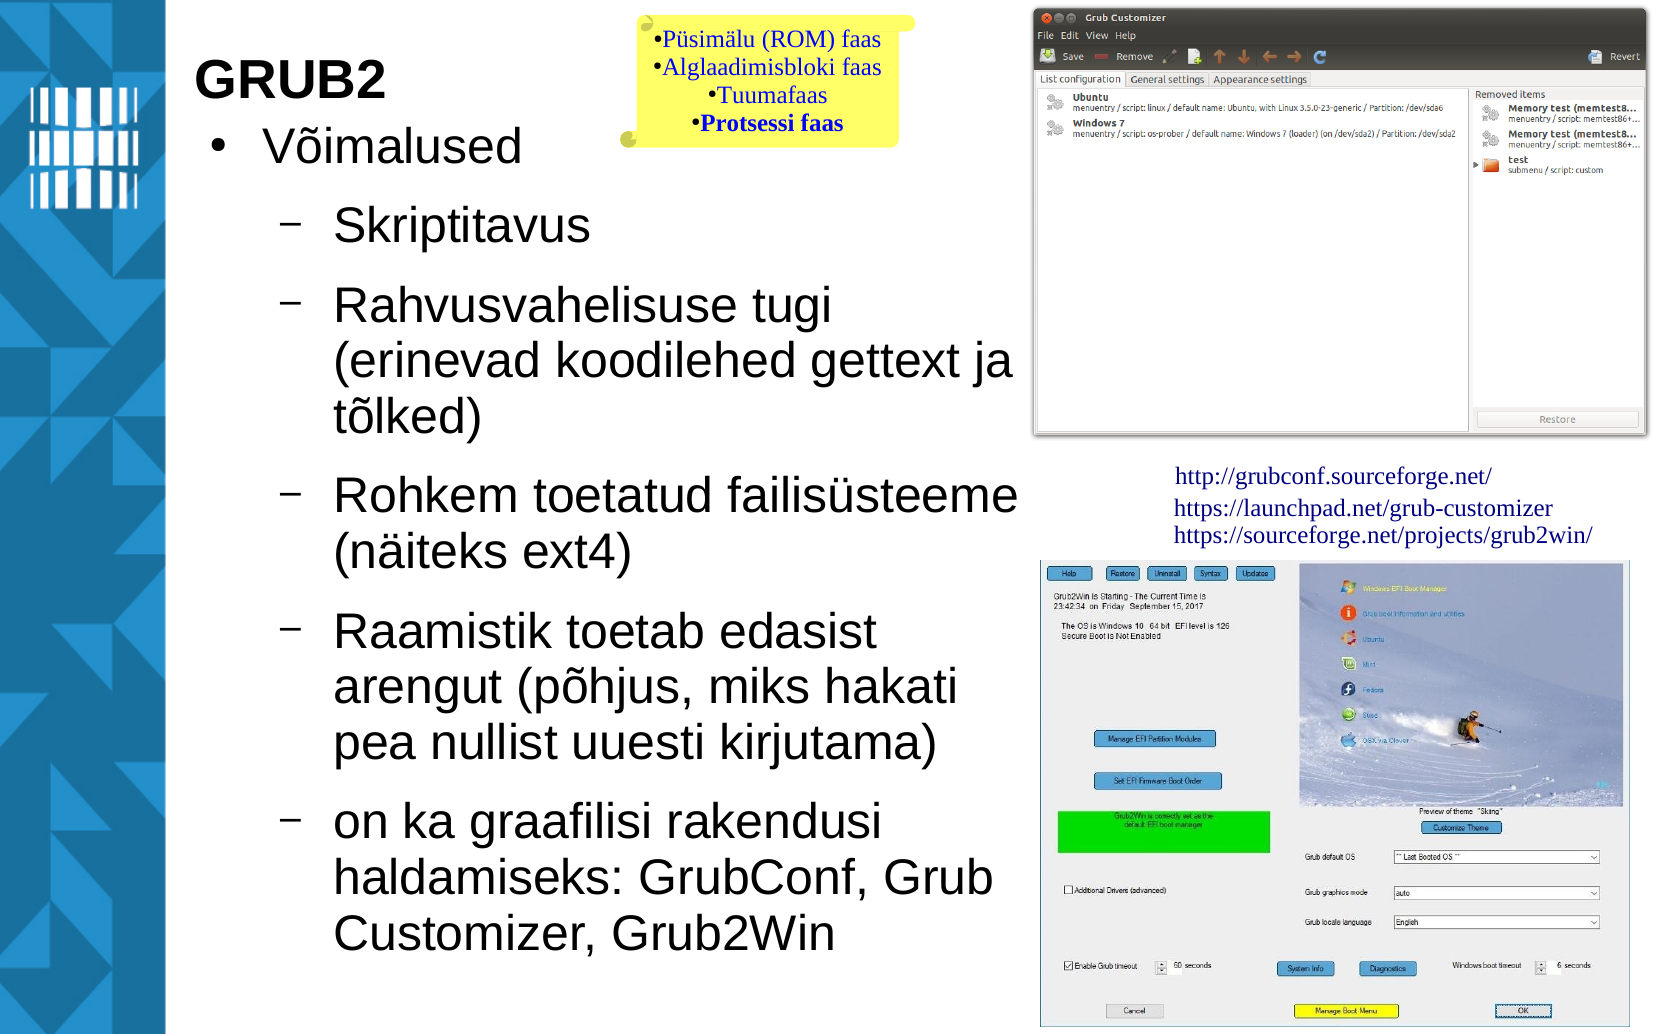

# GRUB2
Püsimälu (ROM) faas
Alglaadimisbloki faas
Tuumafaas
Protsessi faas
Võimalused
Skriptitavus
Rahvusvahelisuse tugi (erinevad koodilehed gettext ja tõlked)
Rohkem toetatud failisüsteeme (näiteks ext4)
Raamistik toetab edasist arengut (põhjus, miks hakati pea nullist uuesti kirjutama)
on ka graafilisi rakendusi haldamiseks: GrubConf, Grub Customizer, Grub2Win
http://grubconf.sourceforge.net/
https://launchpad.net/grub-customizer
https://sourceforge.net/projects/grub2win/